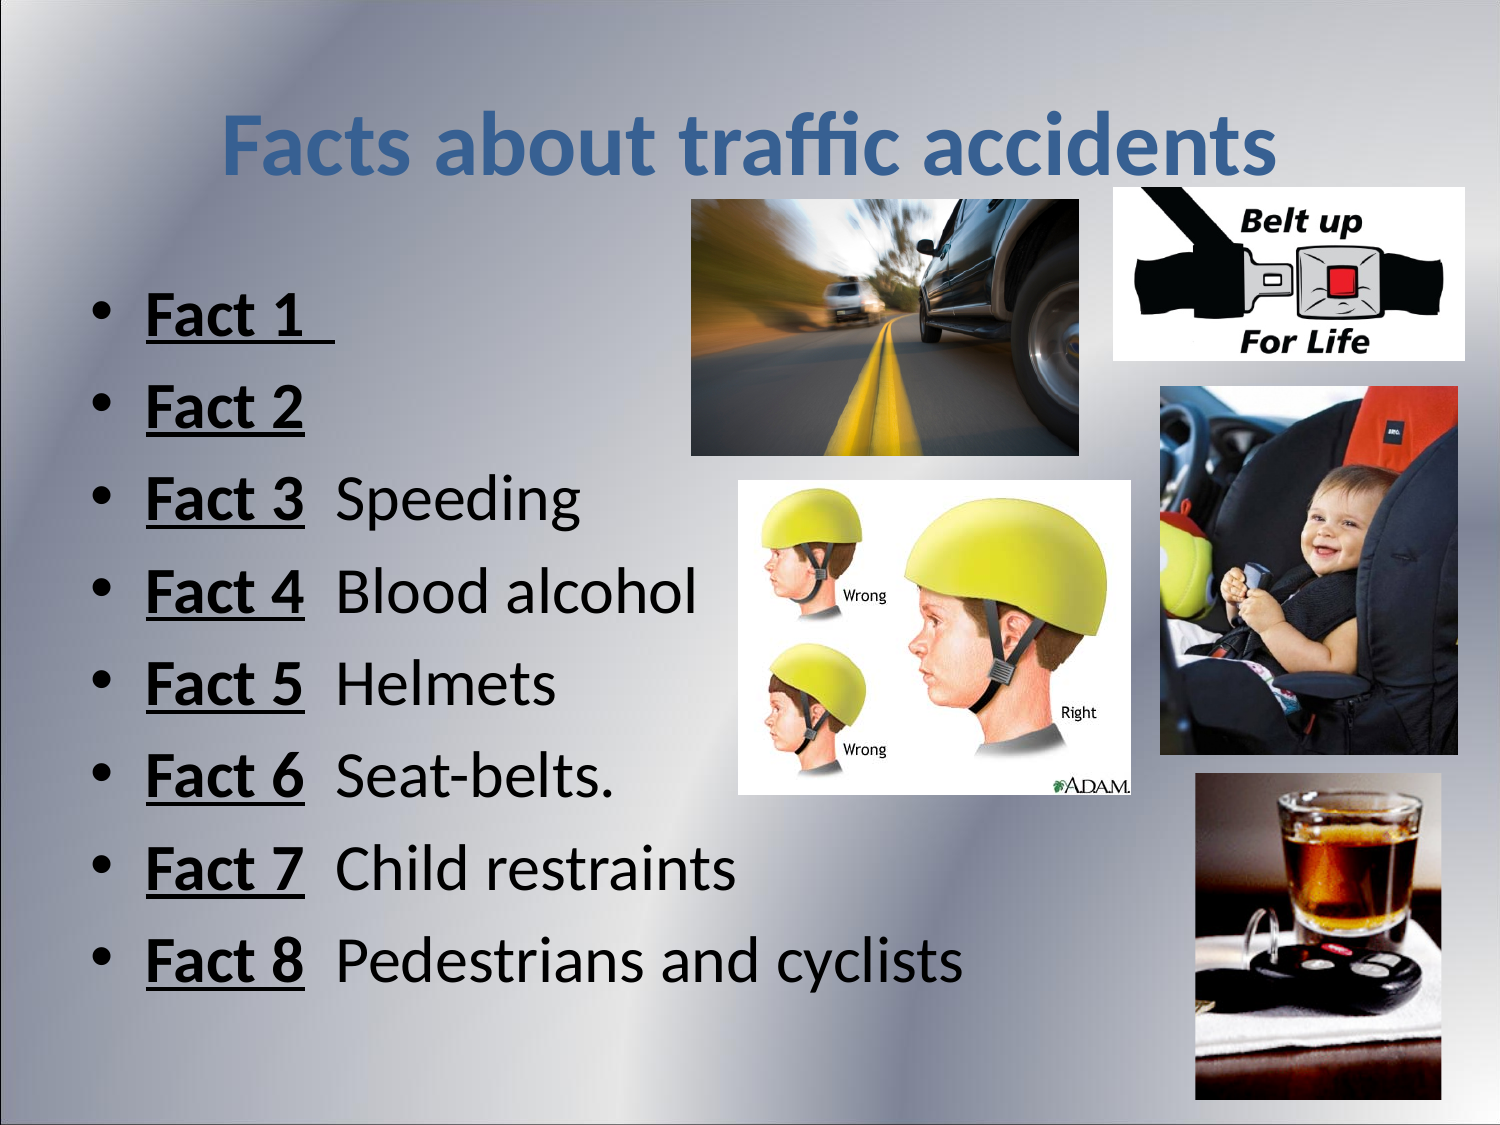

# Facts about traffic accidents
Fact 1
Fact 2
Fact 3 Speeding
Fact 4 Blood alcohol
Fact 5 Helmets
Fact 6 Seat-belts.
Fact 7 Child restraints
Fact 8 Pedestrians and cyclists